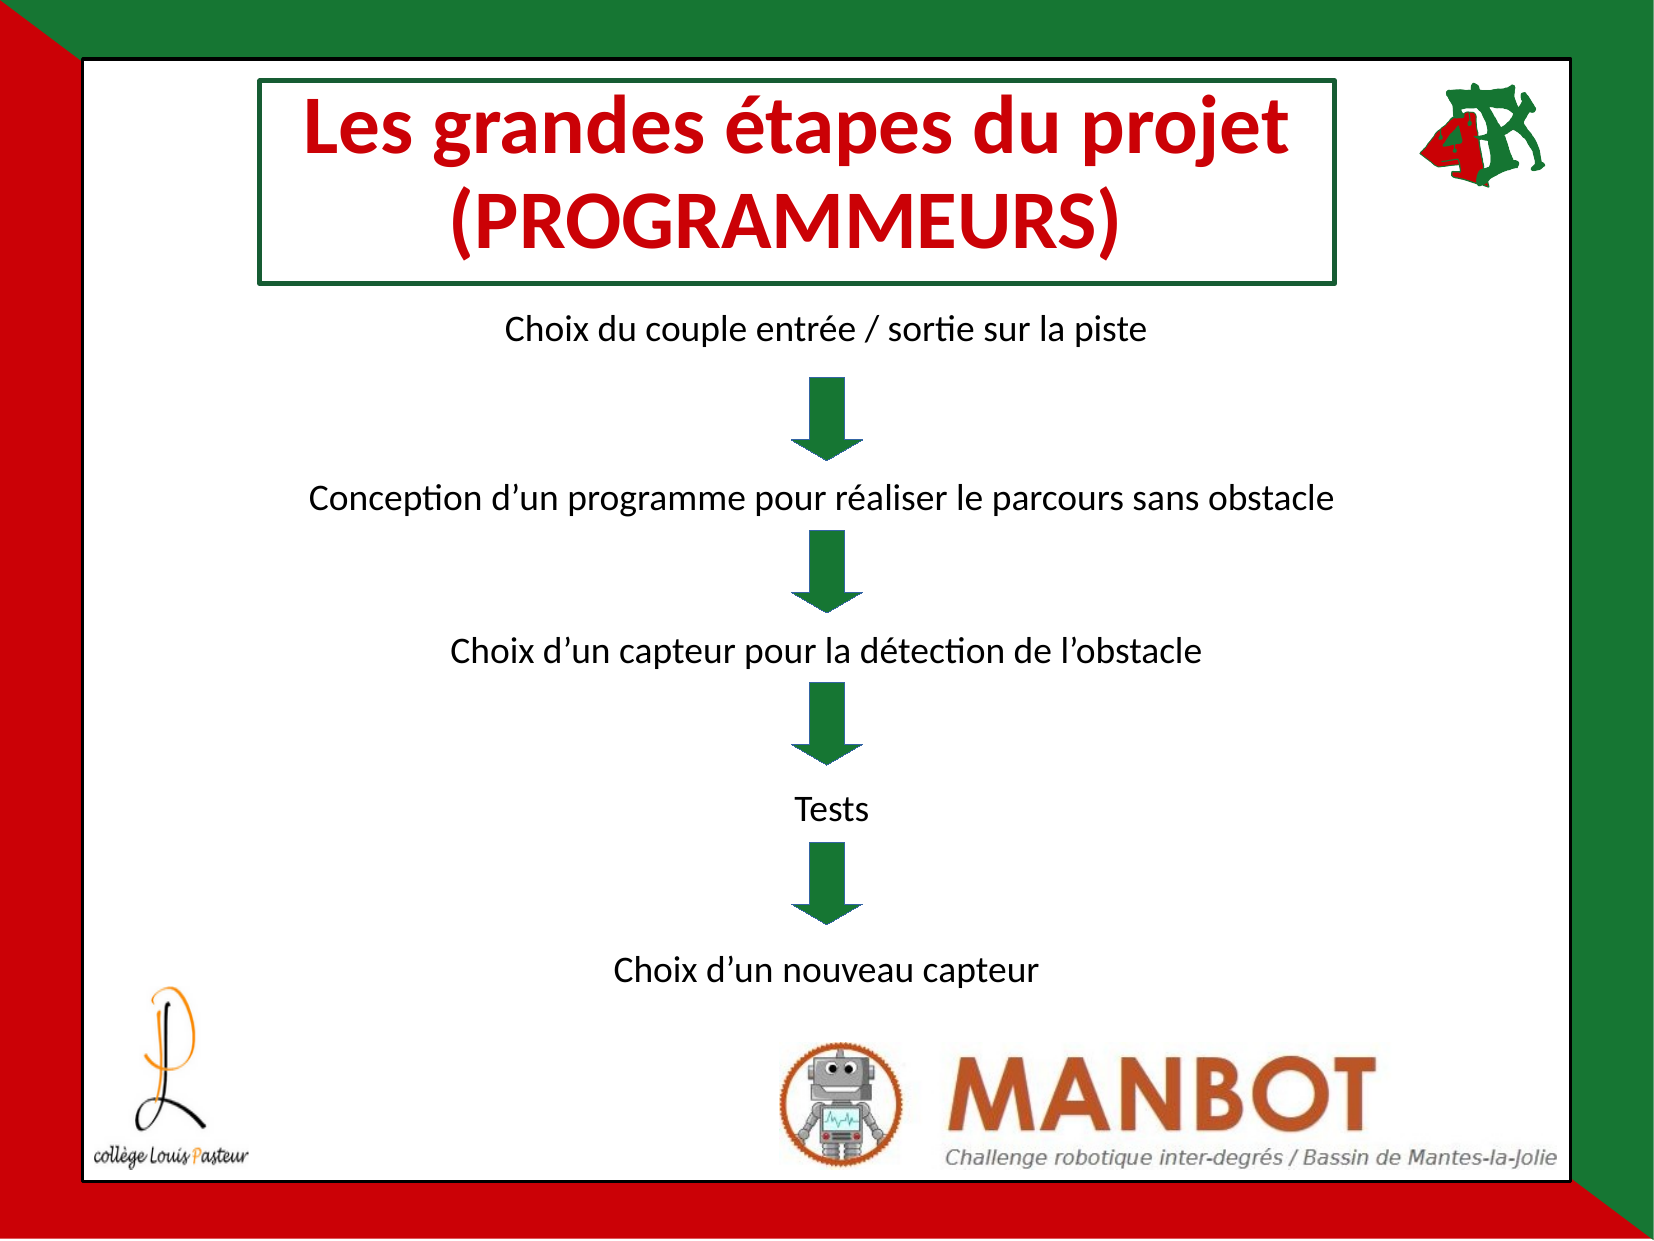

Les grandes étapes du projet (PROGRAMMEURS)
Choix du couple entrée / sortie sur la piste
Conception d’un programme pour réaliser le parcours sans obstacle
Choix d’un capteur pour la détection de l’obstacle
 Tests
Choix d’un nouveau capteur